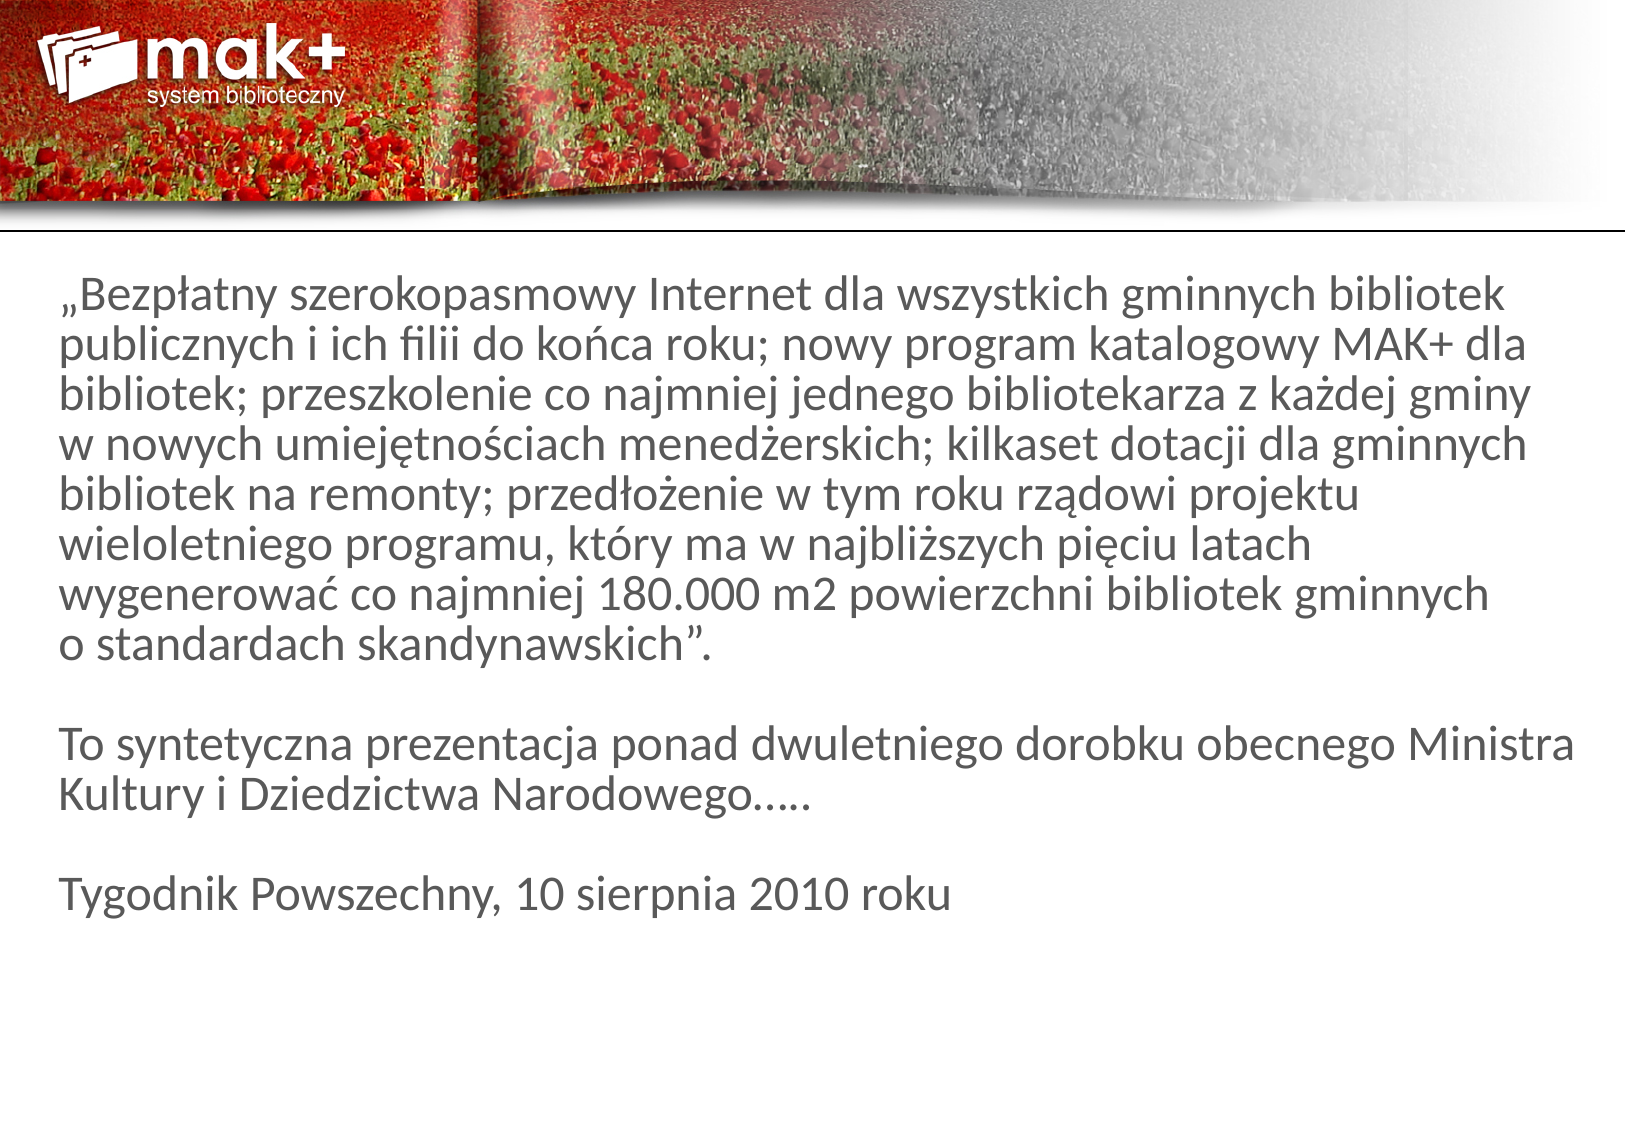

„Bezpłatny szerokopasmowy Internet dla wszystkich gminnych bibliotek publicznych i ich filii do końca roku; nowy program katalogowy MAK+ dla bibliotek; przeszkolenie co najmniej jednego bibliotekarza z każdej gminy w nowych umiejętnościach menedżerskich; kilkaset dotacji dla gminnych bibliotek na remonty; przedłożenie w tym roku rządowi projektu wieloletniego programu, który ma w najbliższych pięciu latach wygenerować co najmniej 180.000 m2 powierzchni bibliotek gminnych o standardach skandynawskich”.
To syntetyczna prezentacja ponad dwuletniego dorobku obecnego Ministra Kultury i Dziedzictwa Narodowego…..
Tygodnik Powszechny, 10 sierpnia 2010 roku